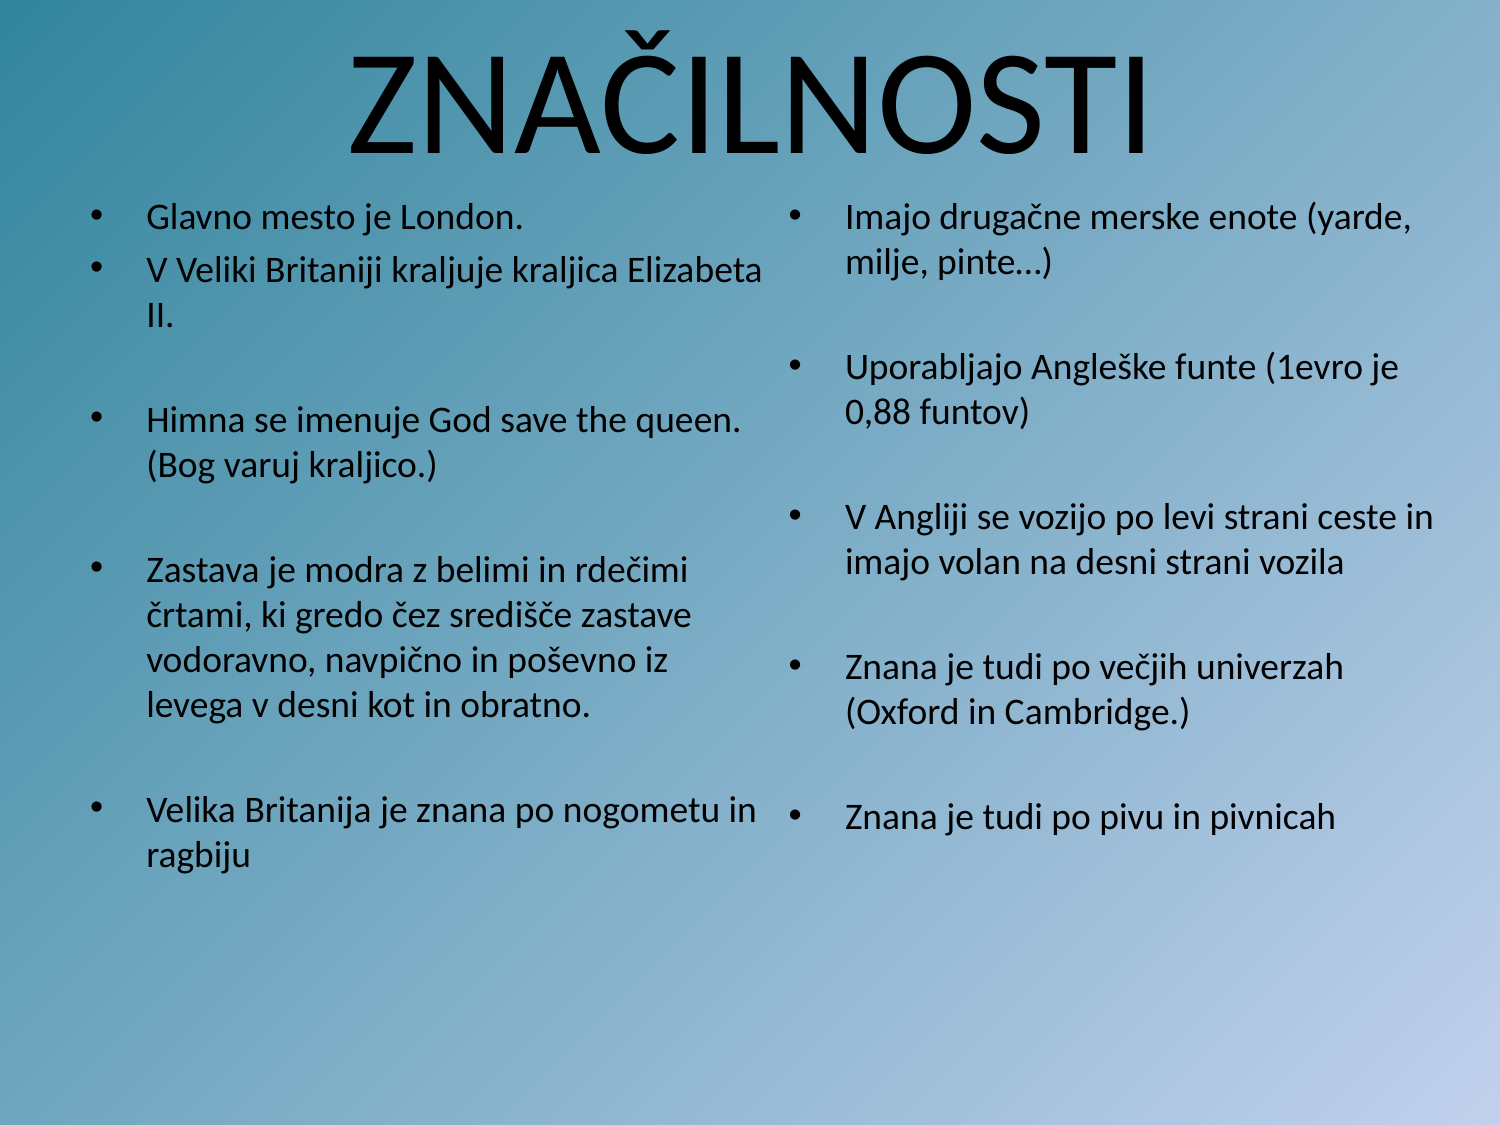

# ZNAČILNOSTI
Glavno mesto je London.
V Veliki Britaniji kraljuje kraljica Elizabeta II.
Himna se imenuje God save the queen. (Bog varuj kraljico.)
Zastava je modra z belimi in rdečimi črtami, ki gredo čez središče zastave vodoravno, navpično in poševno iz levega v desni kot in obratno.
Velika Britanija je znana po nogometu in ragbiju
Imajo drugačne merske enote (yarde, milje, pinte…)
Uporabljajo Angleške funte (1evro je 0,88 funtov)
V Angliji se vozijo po levi strani ceste in imajo volan na desni strani vozila
Znana je tudi po večjih univerzah (Oxford in Cambridge.)
Znana je tudi po pivu in pivnicah